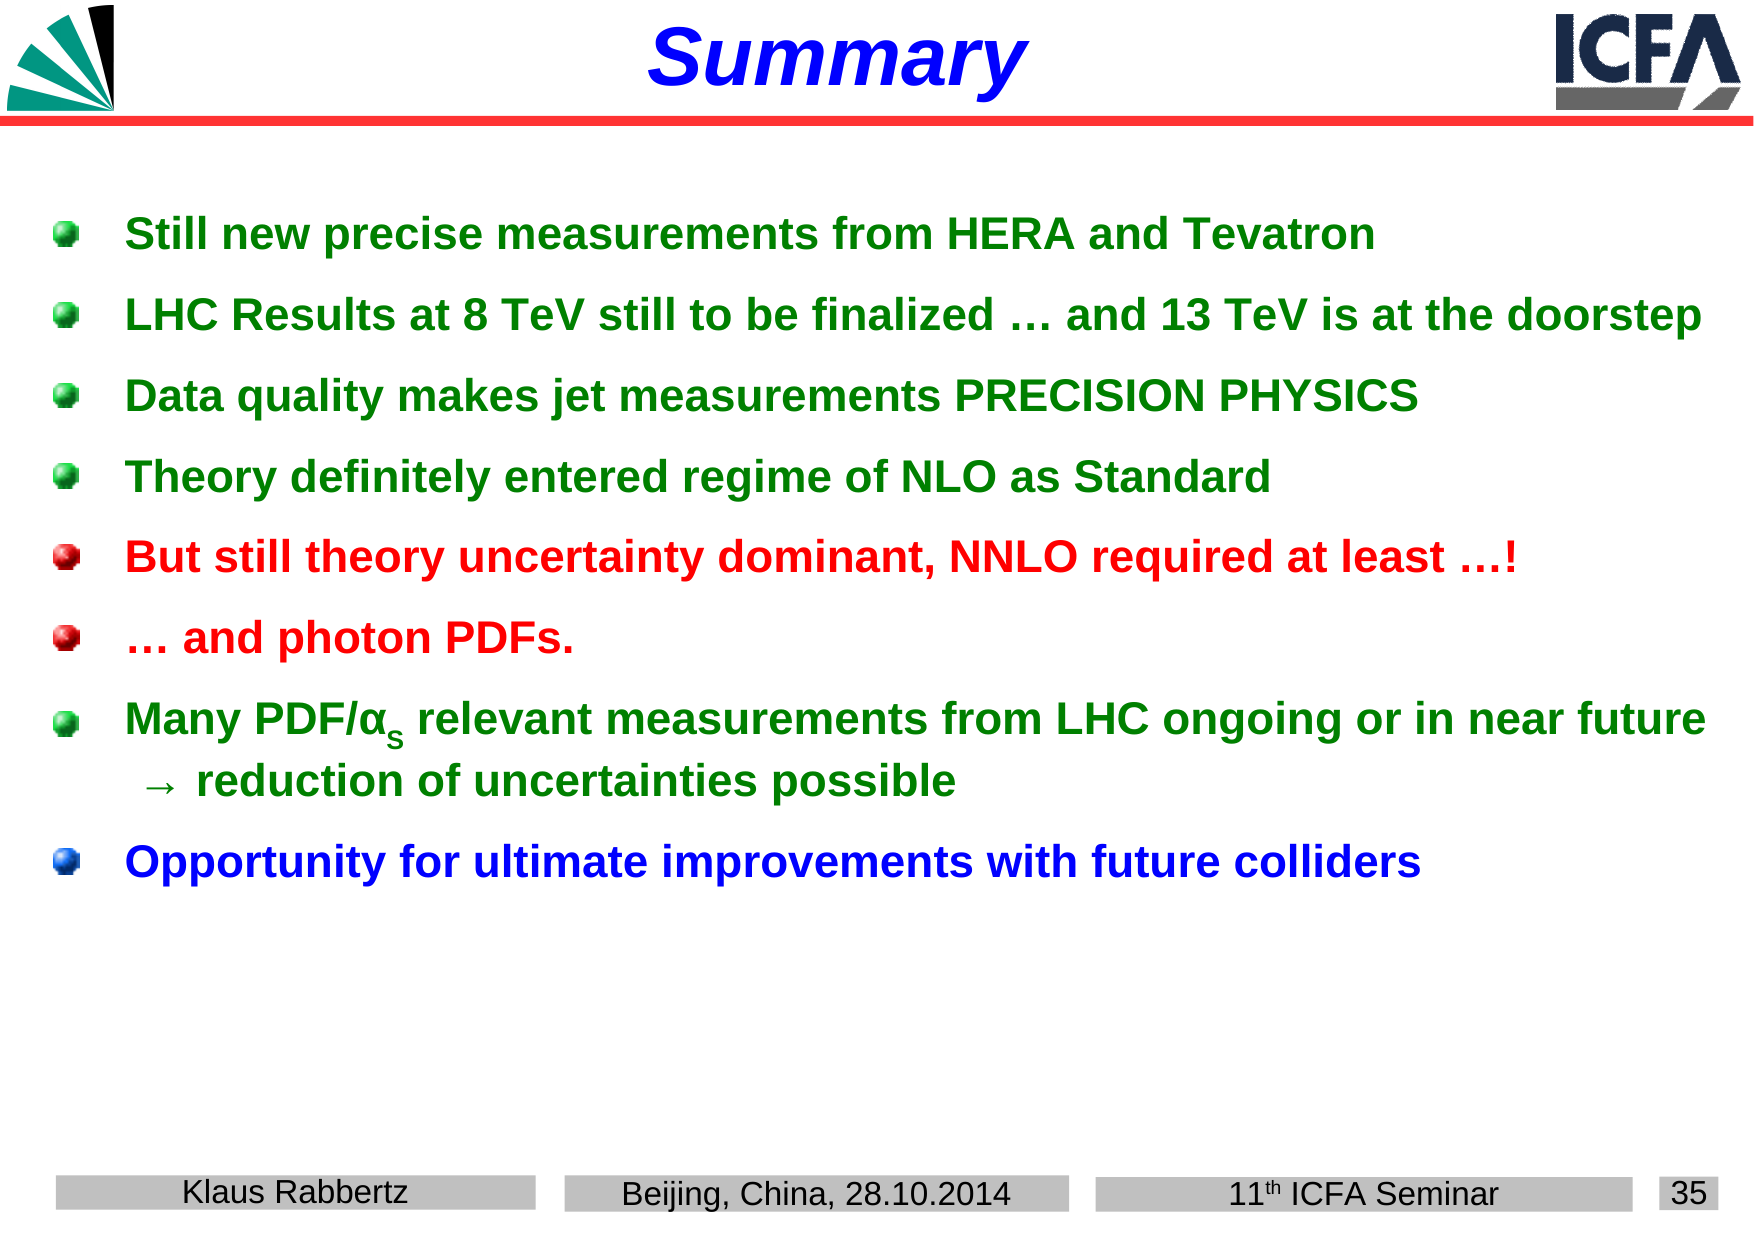

# Summary
Still new precise measurements from HERA and Tevatron
LHC Results at 8 TeV still to be finalized … and 13 TeV is at the doorstep
Data quality makes jet measurements PRECISION PHYSICS
Theory definitely entered regime of NLO as Standard
But still theory uncertainty dominant, NNLO required at least …!
… and photon PDFs.
Many PDF/αS relevant measurements from LHC ongoing or in near future → reduction of uncertainties possible
Opportunity for ultimate improvements with future colliders